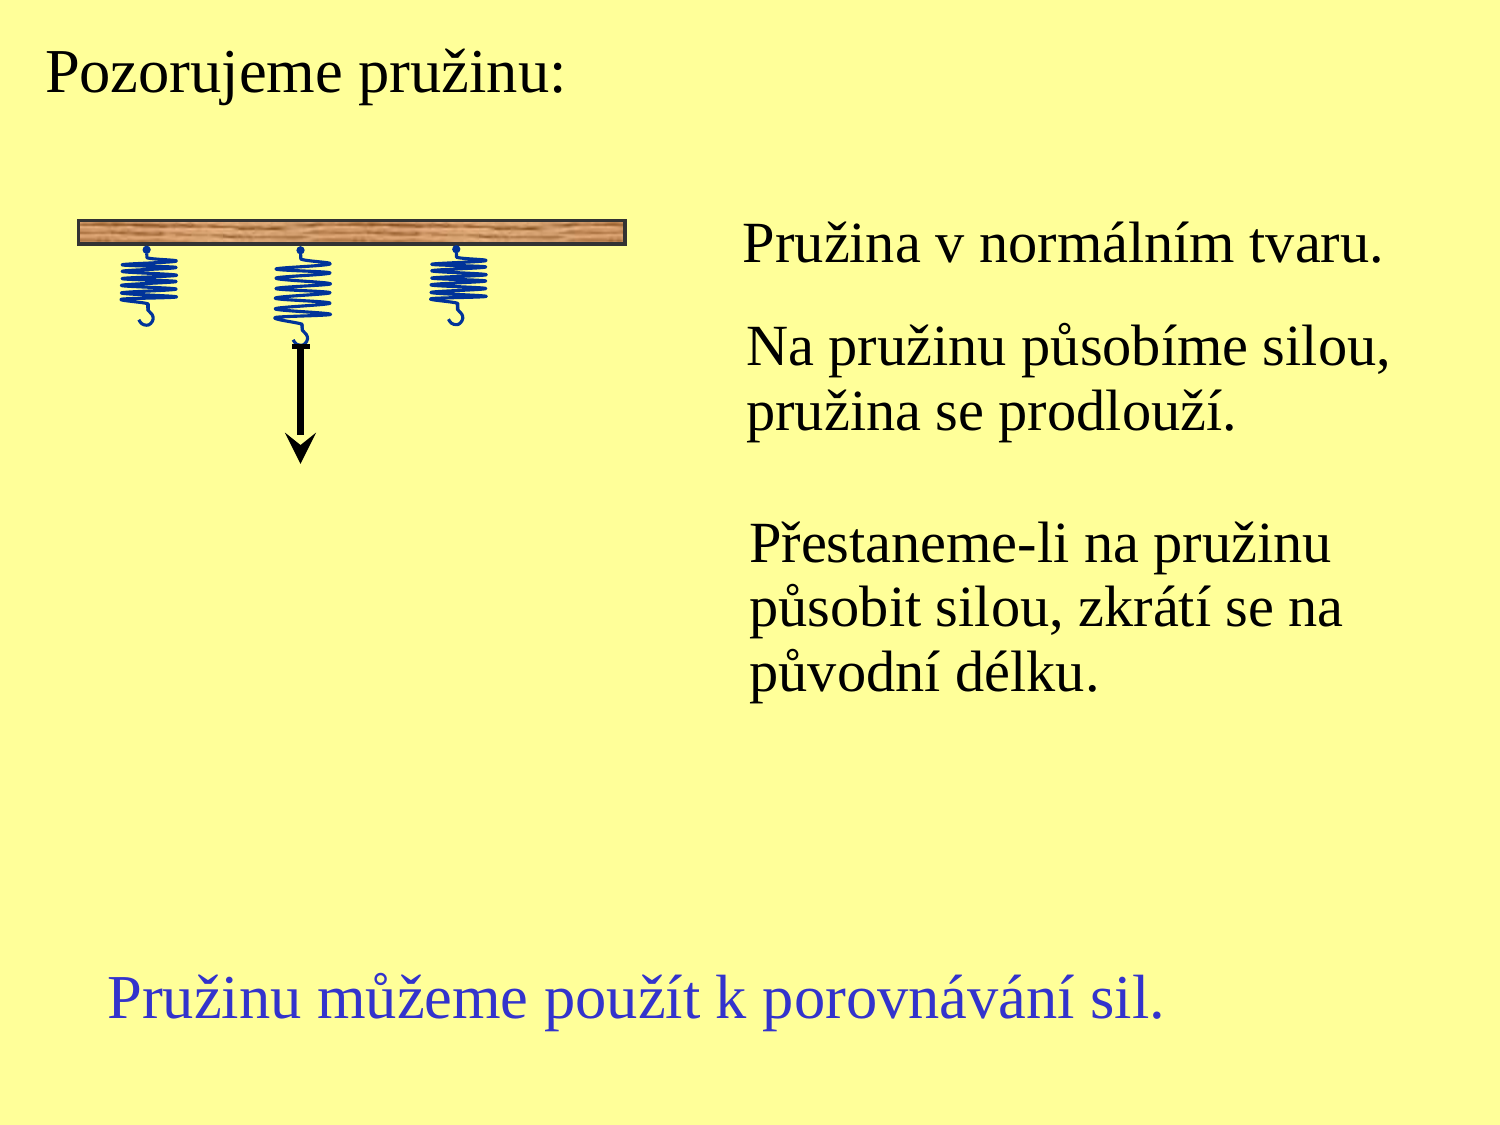

Pozorujeme pružinu:
Pružina v normálním tvaru.
Na pružinu působíme silou,
pružina se prodlouží.
Přestaneme-li na pružinu
působit silou, zkrátí se na
původní délku.
Pružinu můžeme použít k porovnávání sil.